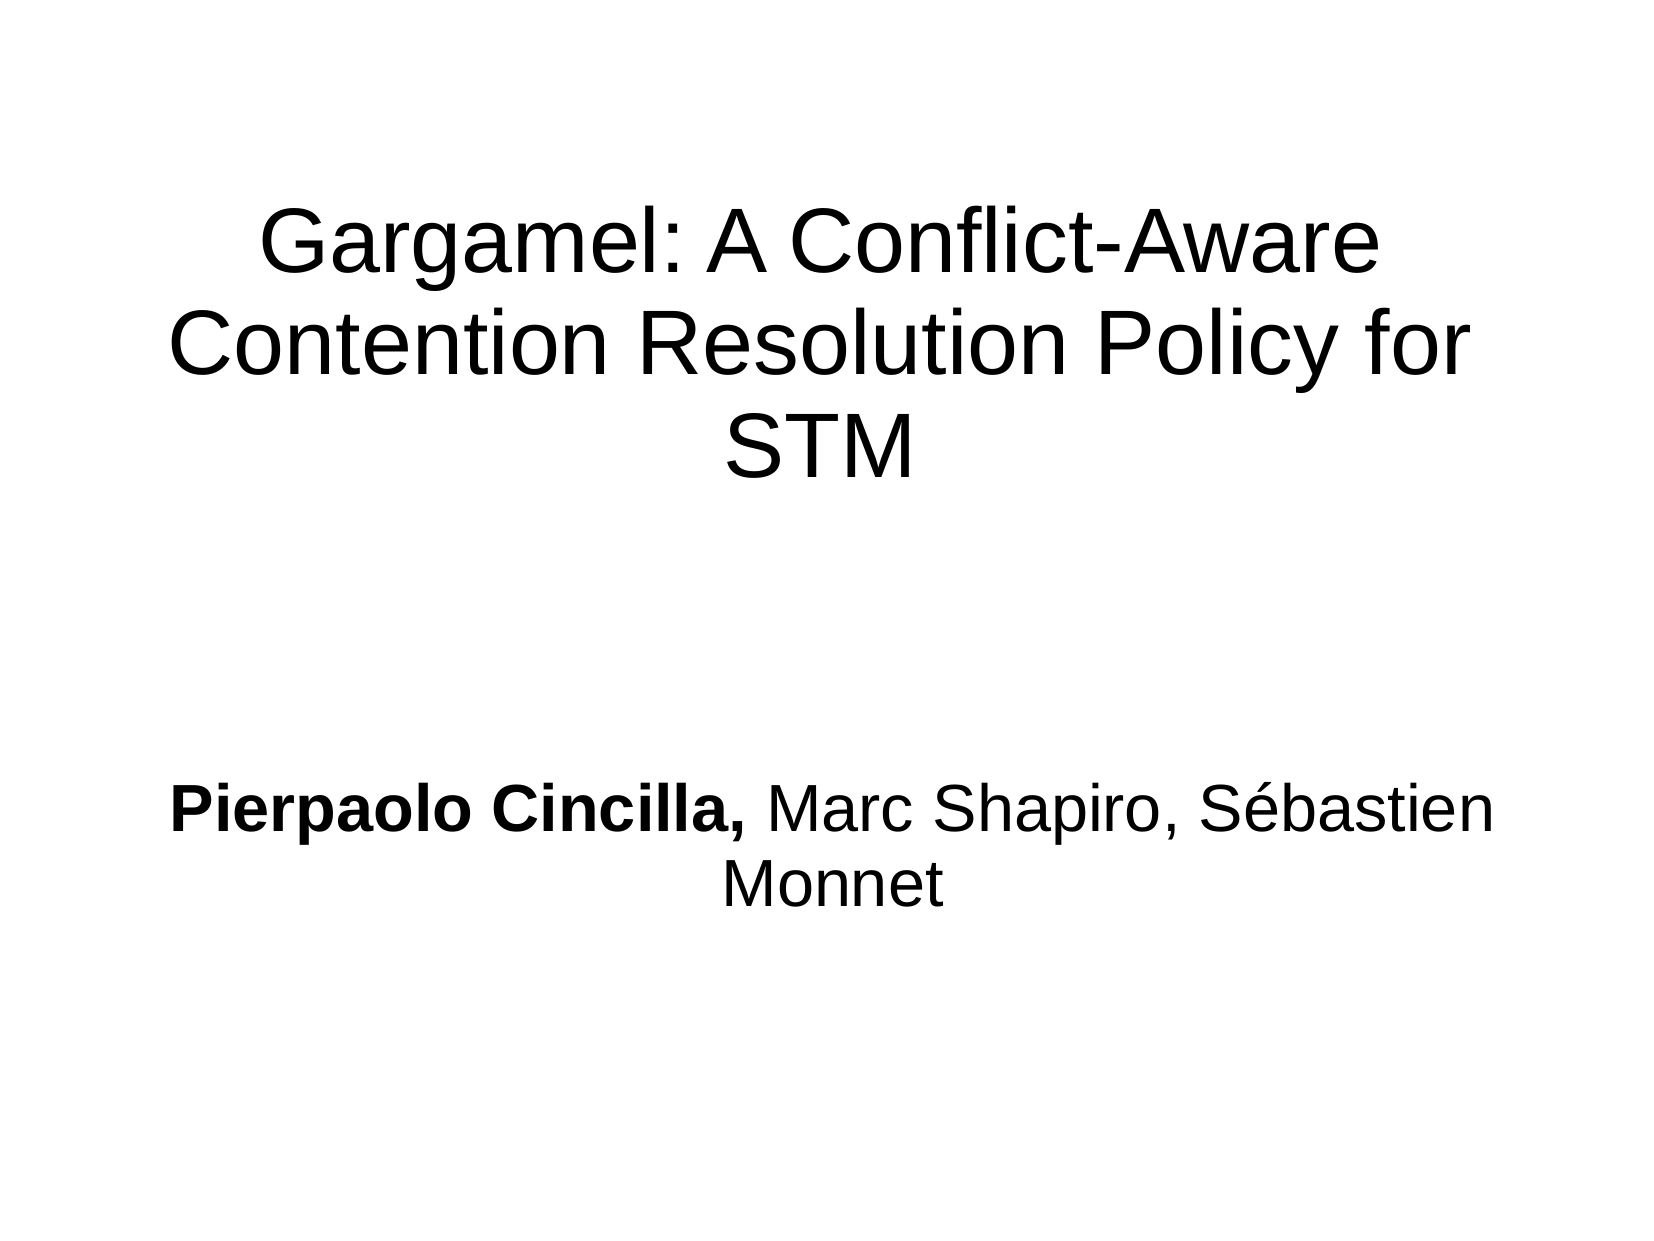

# Gargamel: A Conflict-Aware Contention Resolution Policy for STM
Pierpaolo Cincilla, Marc Shapiro, Sébastien Monnet